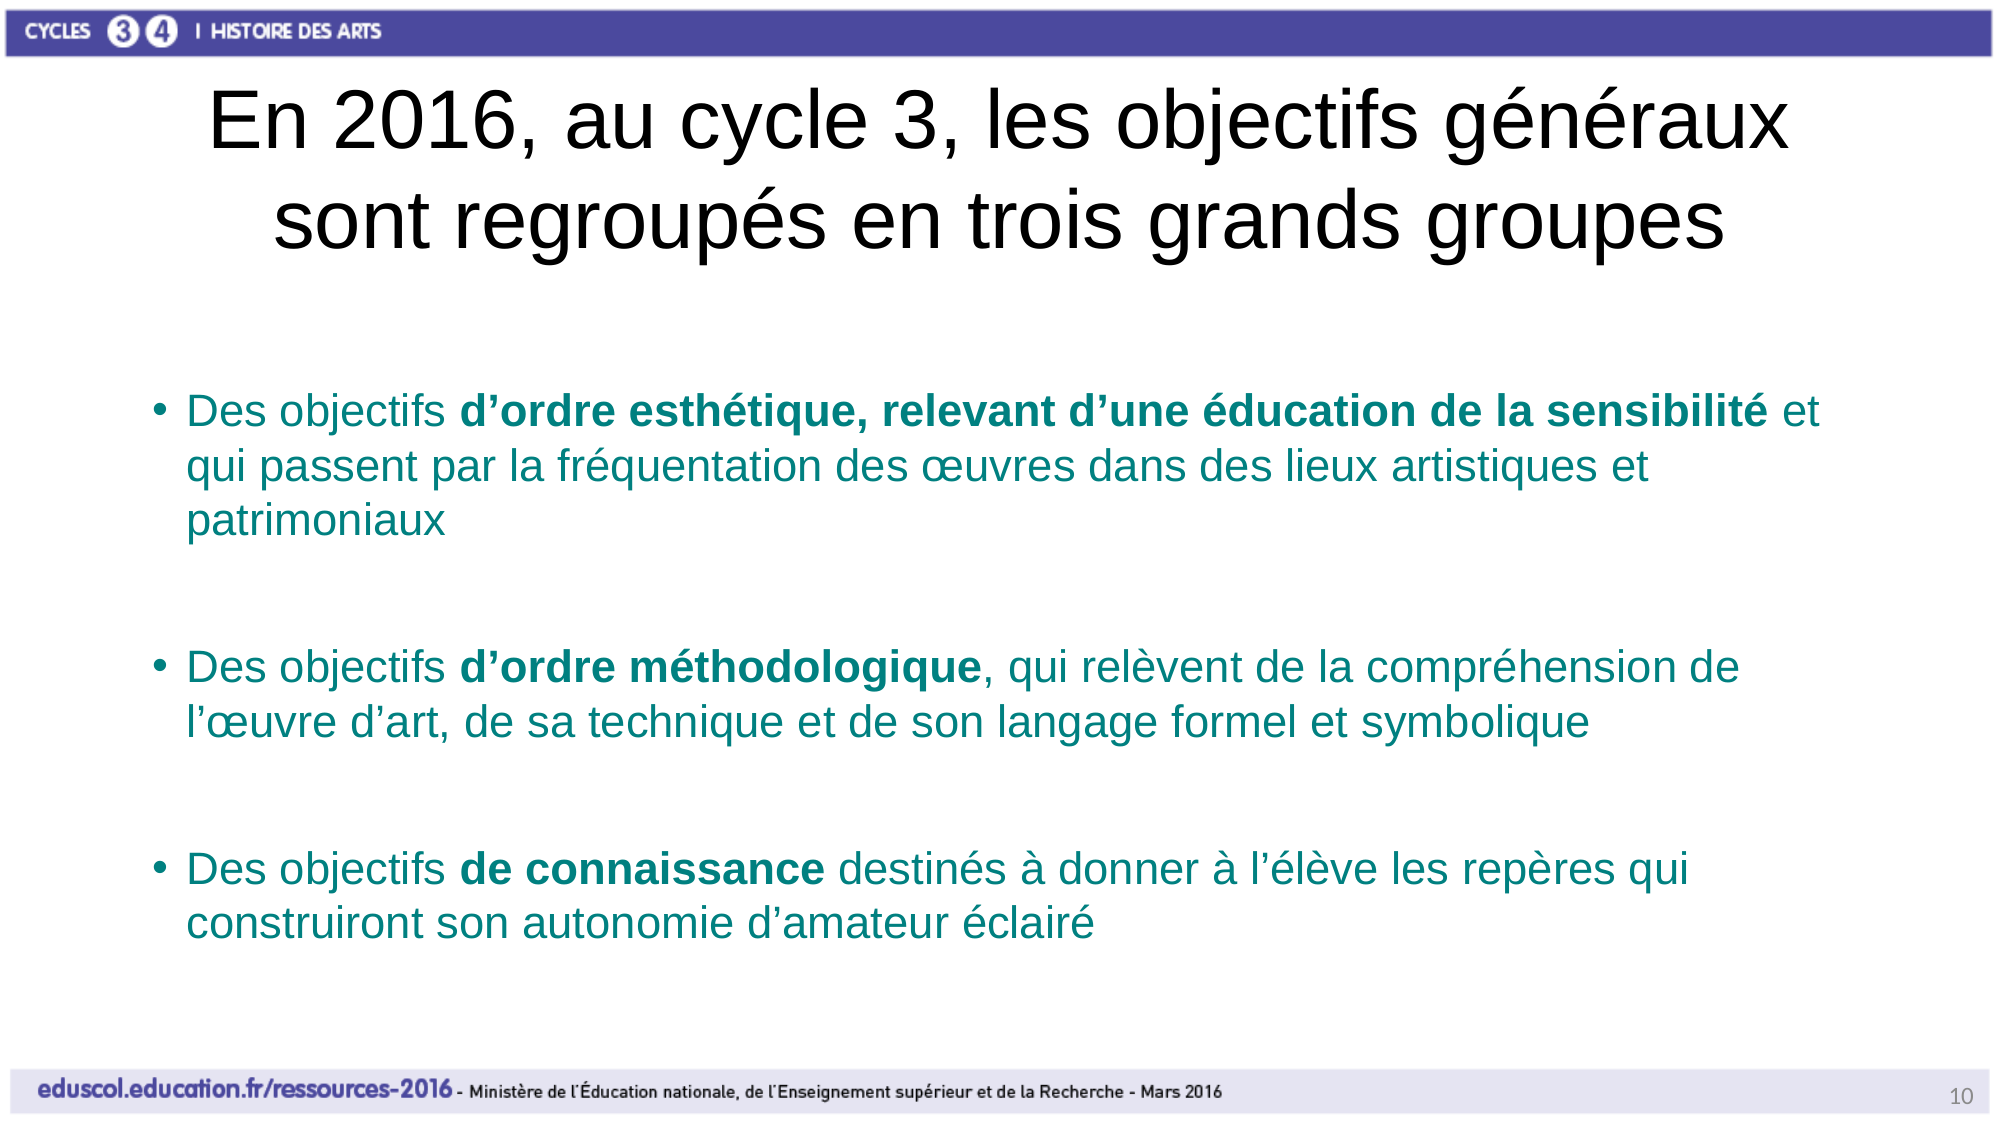

# En 2016, au cycle 3, les objectifs généraux sont regroupés en trois grands groupes
Des objectifs d’ordre esthétique, relevant d’une éducation de la sensibilité et qui passent par la fréquentation des œuvres dans des lieux artistiques et patrimoniaux
Des objectifs d’ordre méthodologique, qui relèvent de la compréhension de l’œuvre d’art, de sa technique et de son langage formel et symbolique
Des objectifs de connaissance destinés à donner à l’élève les repères qui construiront son autonomie d’amateur éclairé